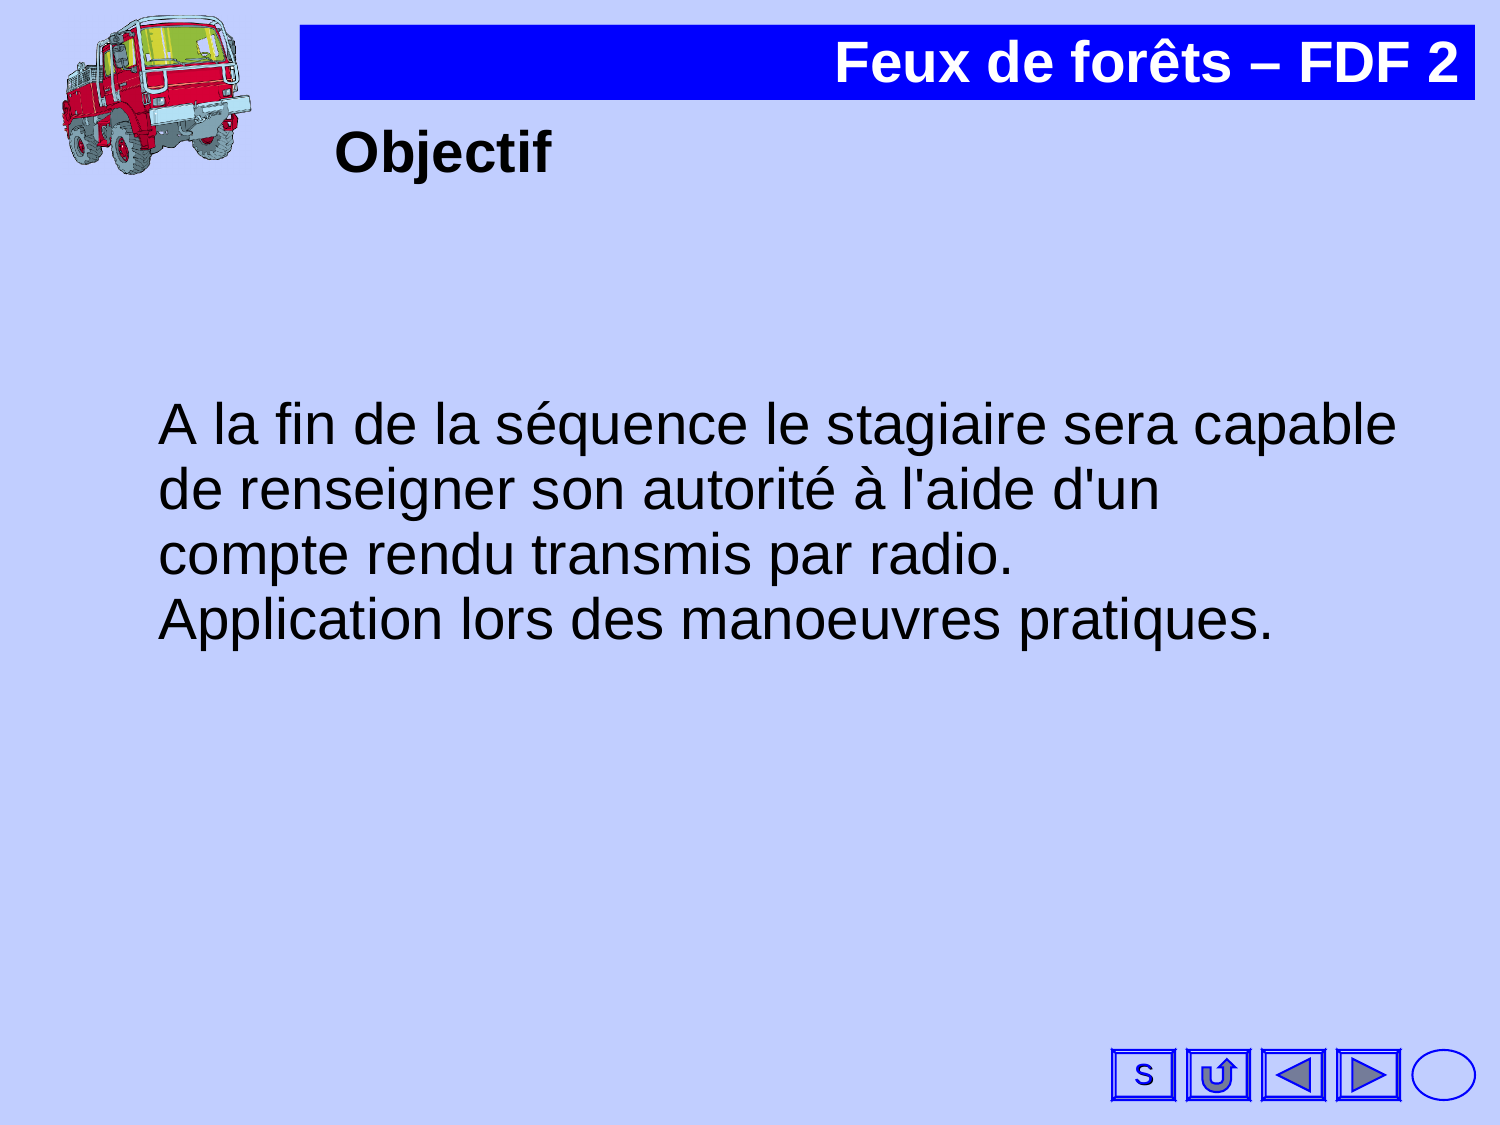

Feux de forêts – FDF 2
Objectif
A la fin de la séquence le stagiaire sera capable
de renseigner son autorité à l'aide d'un
compte rendu transmis par radio.
Application lors des manoeuvres pratiques.